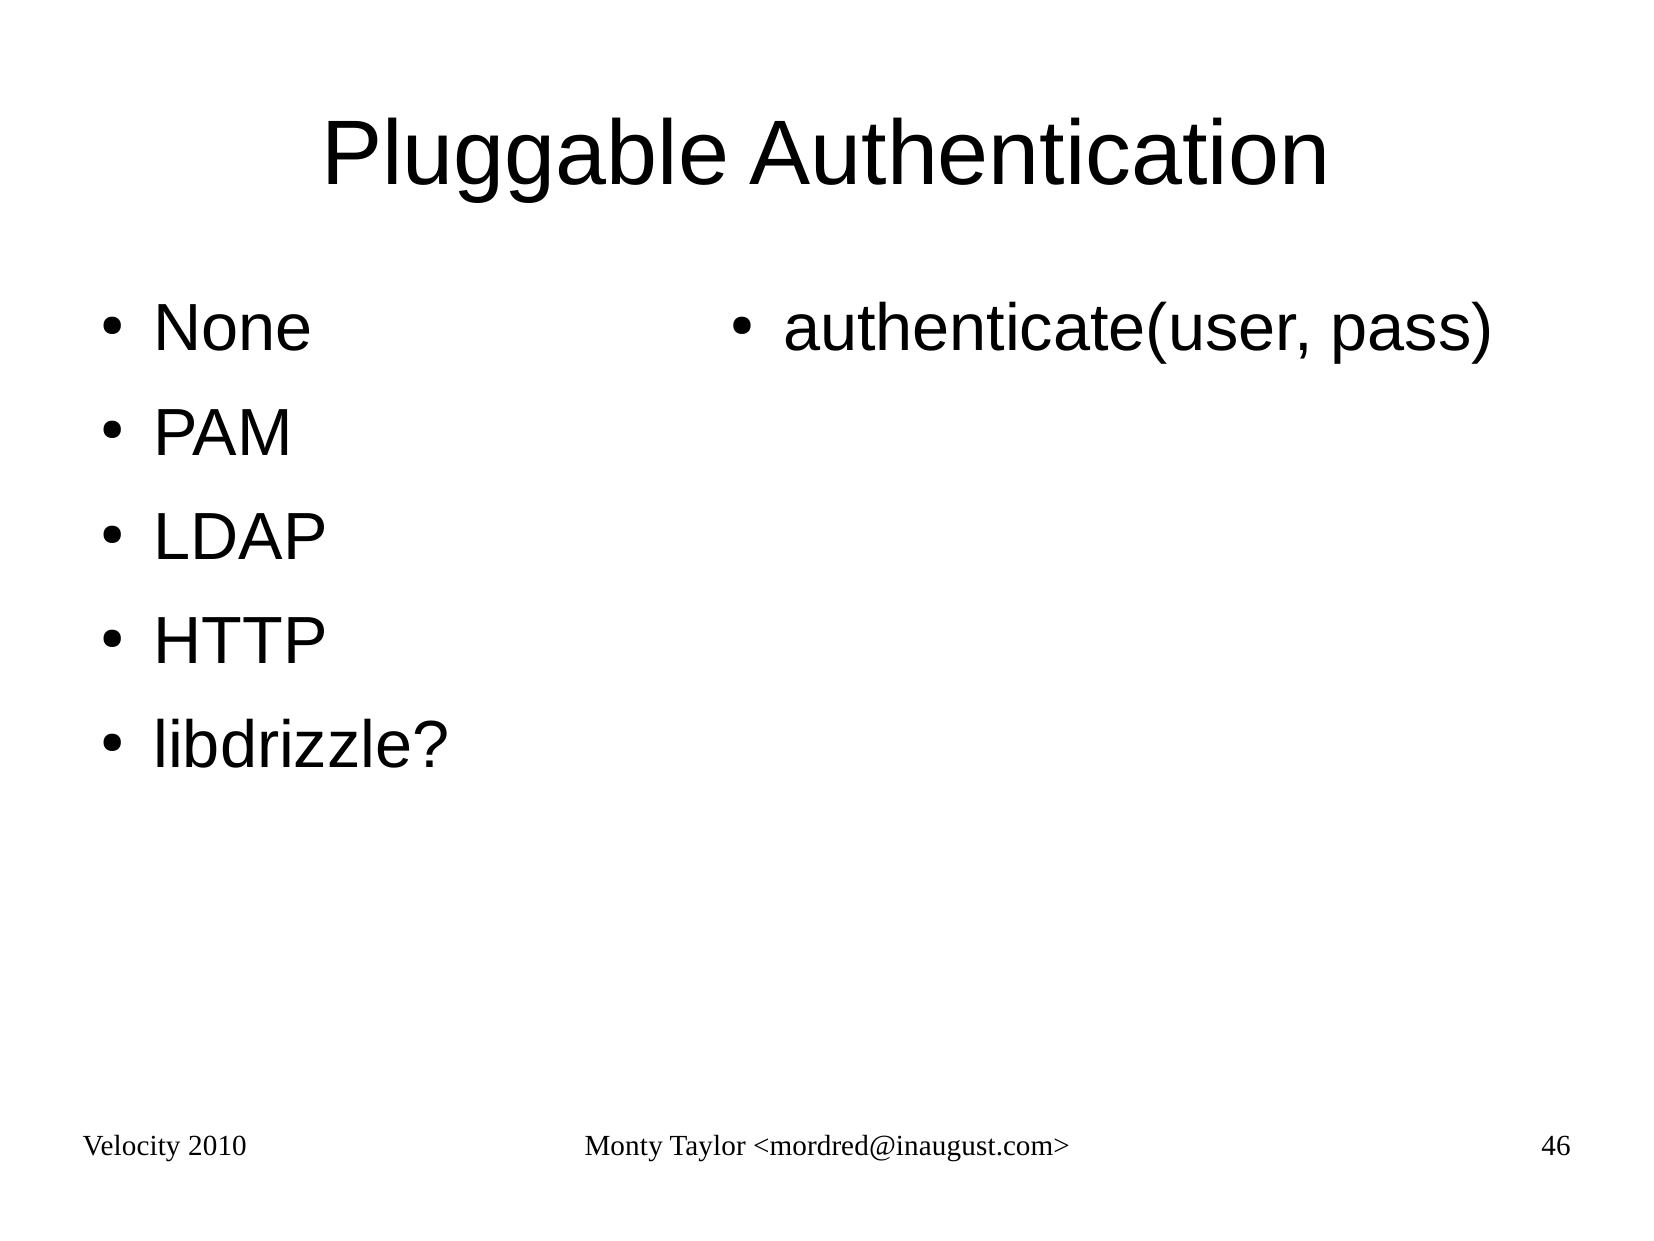

# Pluggable Authentication
None
PAM
LDAP
HTTP
libdrizzle?
authenticate(user, pass)
Velocity 2010
Monty Taylor <mordred@inaugust.com>
46